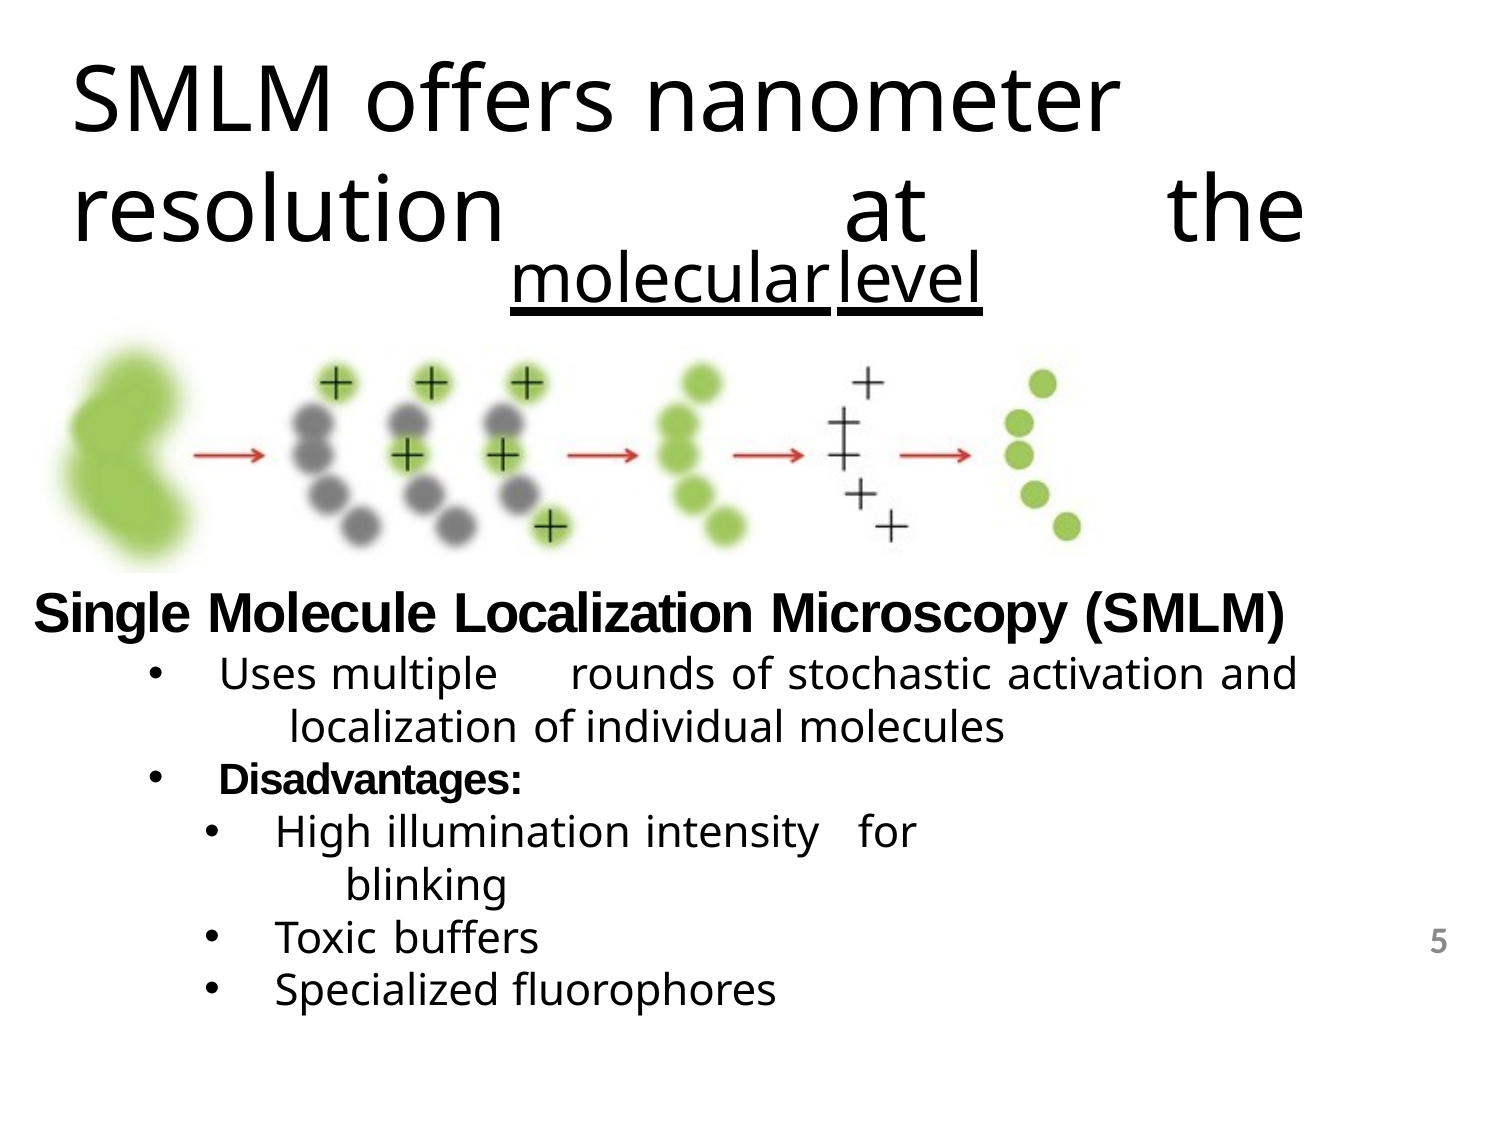

# SMLM offers nanometer	resolution	at	the
	molecular	level
Single Molecule Localization Microscopy (SMLM)
Uses multiple	rounds of stochastic activation and localization of individual molecules
Disadvantages:
High illumination intensity	for blinking
Toxic buffers
Specialized fluorophores
5